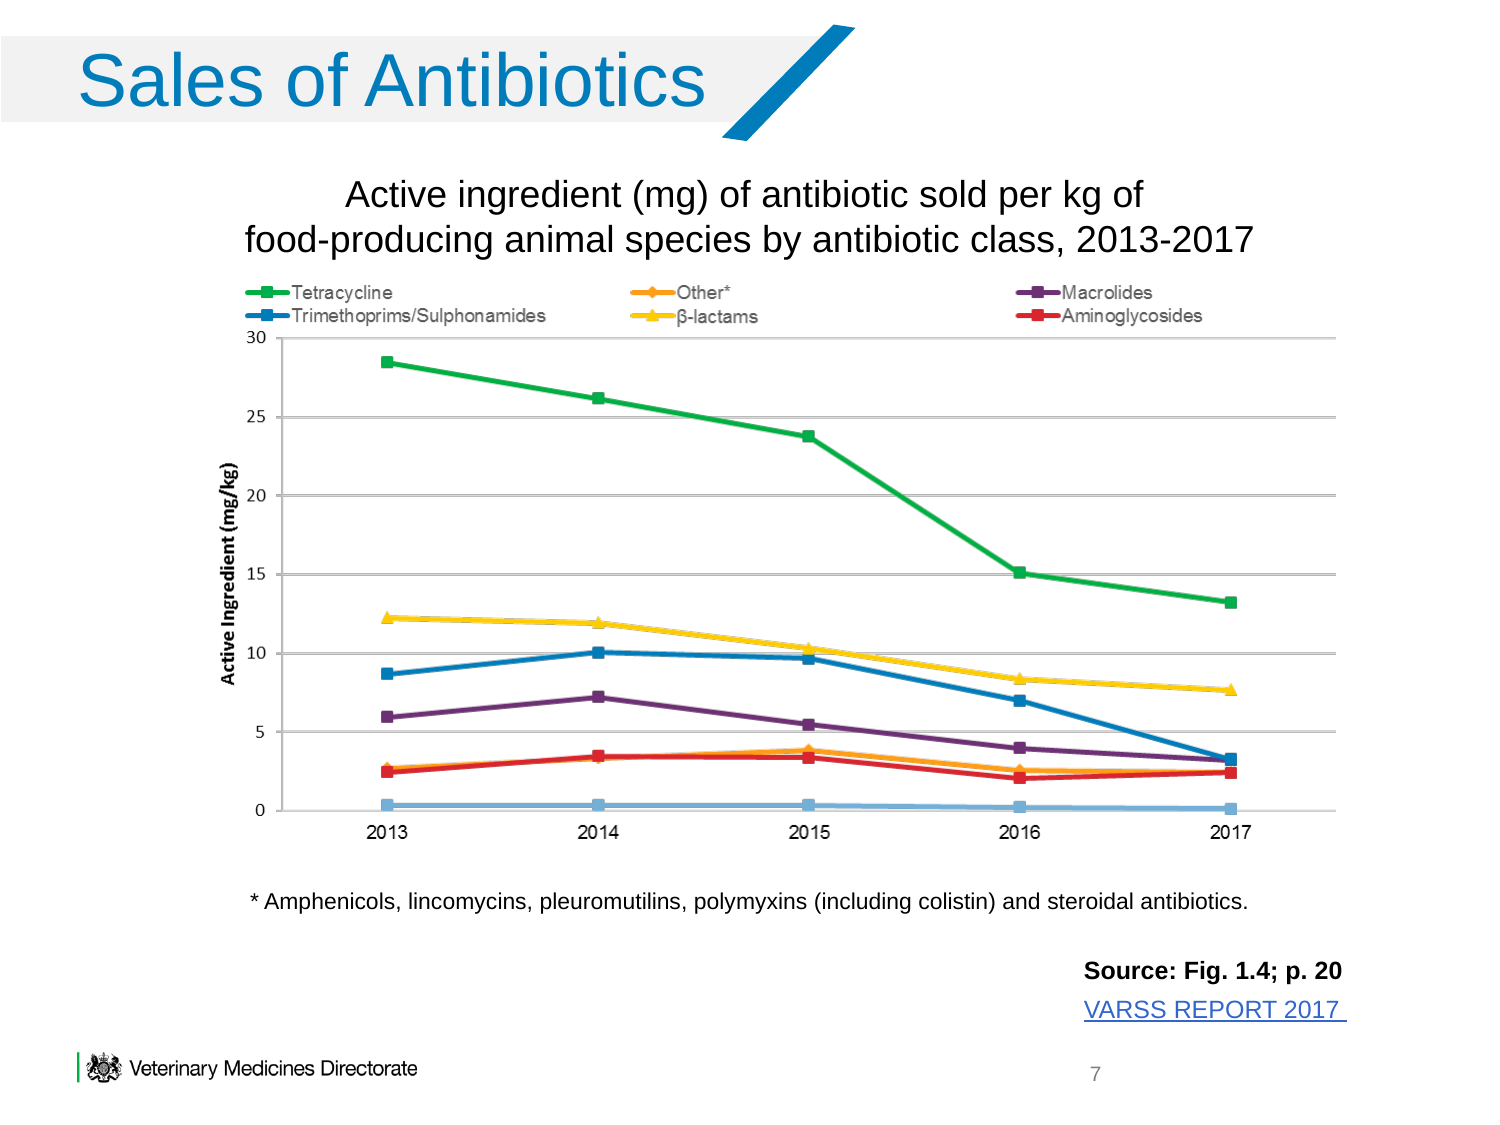

# Sales of Antibiotics
Active ingredient (mg) of antibiotic sold per kg of
food-producing animal species by antibiotic class, 2013-2017
* Amphenicols, lincomycins, pleuromutilins, polymyxins (including colistin) and steroidal antibiotics.
Source: Fig. 1.4; p. 20
VARSS REPORT 2017
2